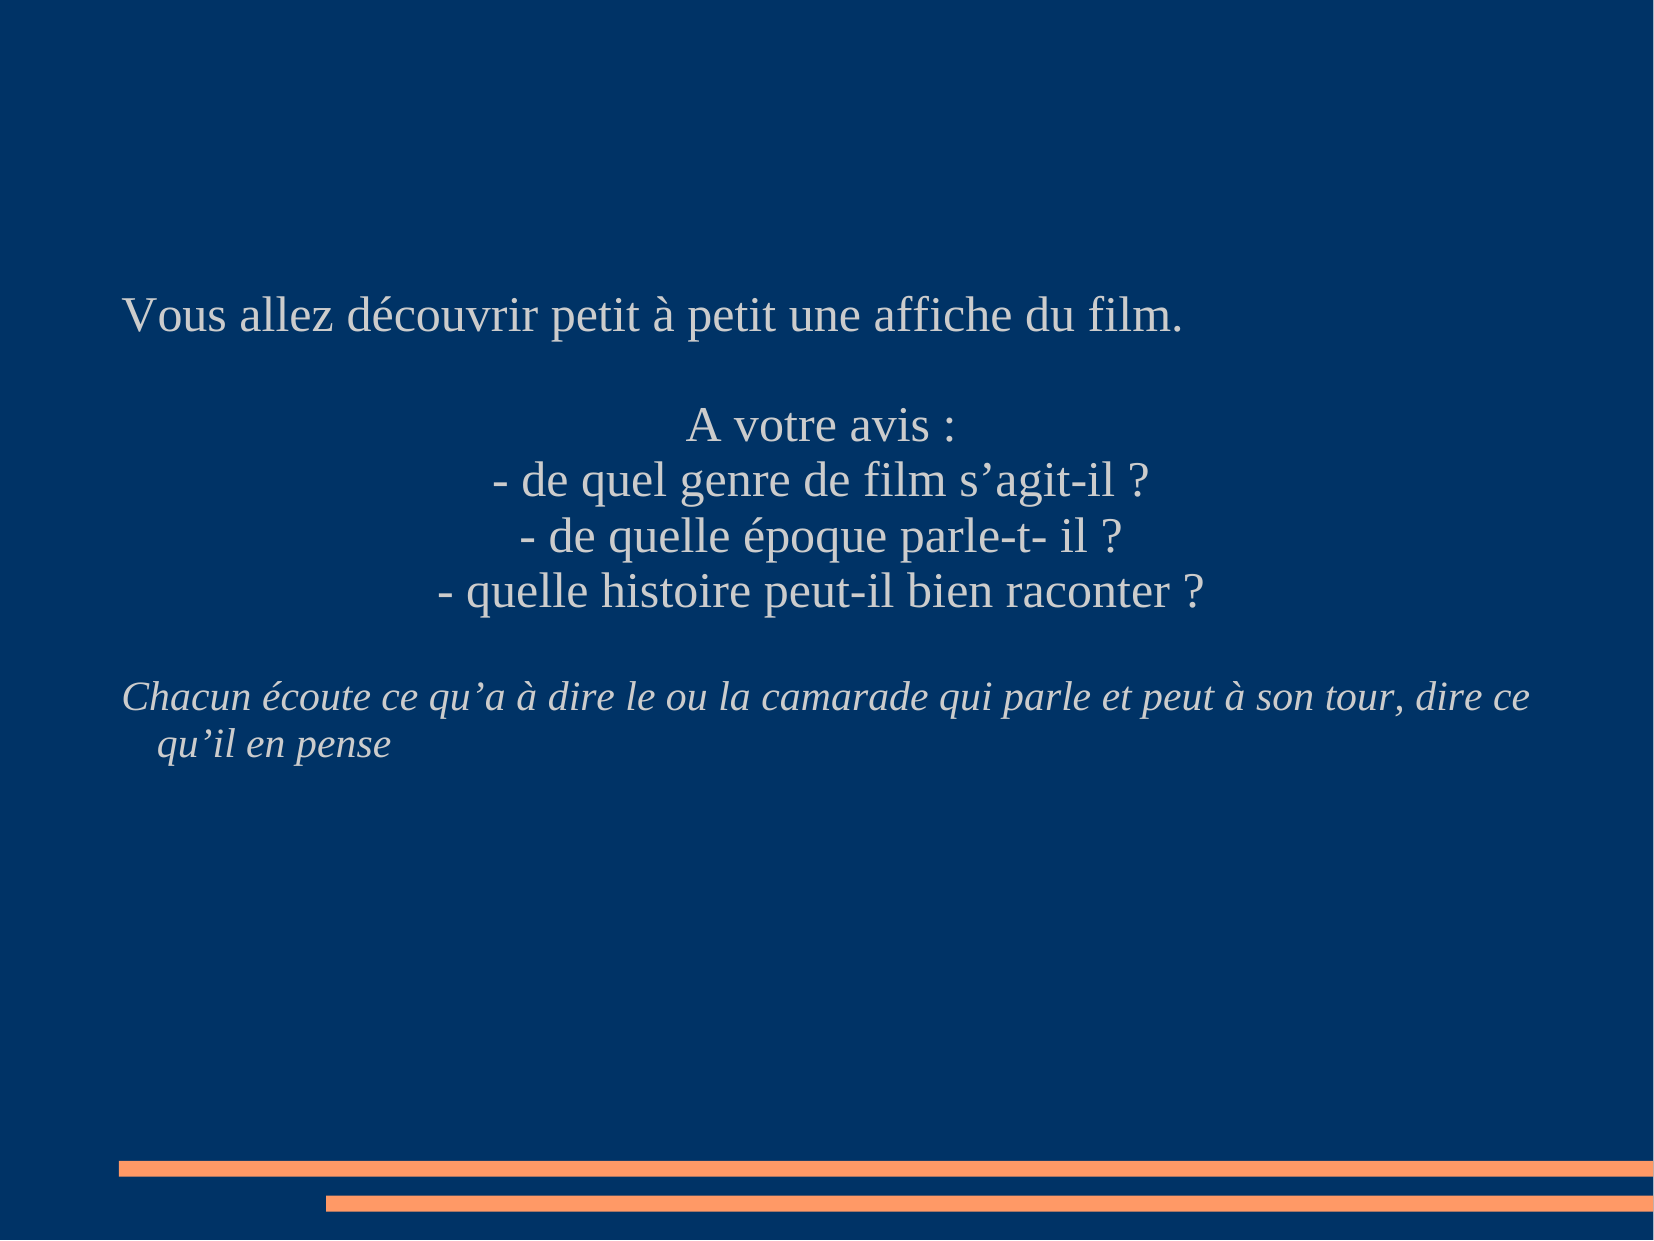

# Vous allez découvrir petit à petit une affiche du film.
A votre avis :
- de quel genre de film s’agit-il ?
- de quelle époque parle-t- il ?
- quelle histoire peut-il bien raconter ?
Chacun écoute ce qu’a à dire le ou la camarade qui parle et peut à son tour, dire ce qu’il en pense